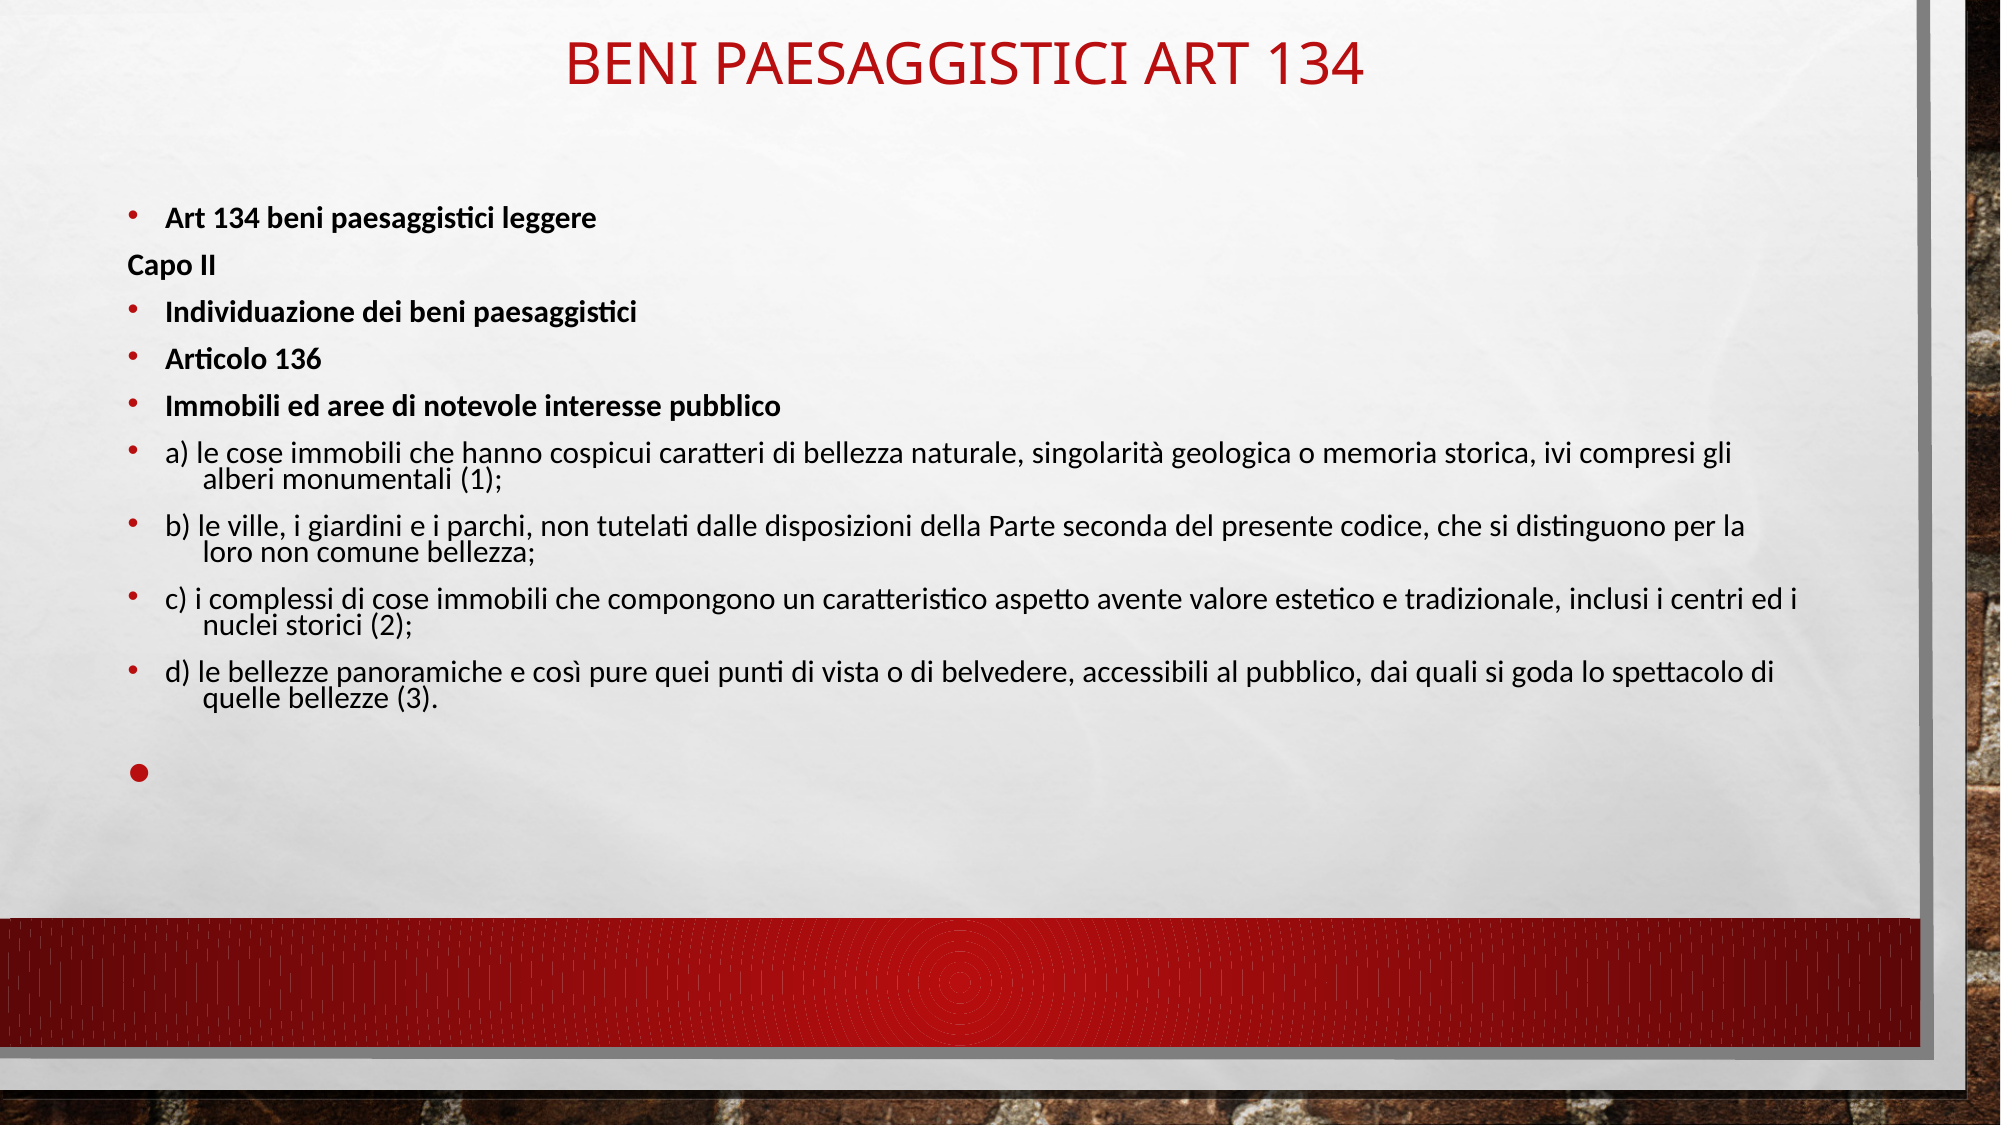

# Beni paesaggistici art 134
Art 134 beni paesaggistici leggere
Capo II
Individuazione dei beni paesaggistici
Articolo 136
Immobili ed aree di notevole interesse pubblico
a) le cose immobili che hanno cospicui caratteri di bellezza naturale, singolarità geologica o memoria storica, ivi compresi gli alberi monumentali (1);
b) le ville, i giardini e i parchi, non tutelati dalle disposizioni della Parte seconda del presente codice, che si distinguono per la loro non comune bellezza;
c) i complessi di cose immobili che compongono un caratteristico aspetto avente valore estetico e tradizionale, inclusi i centri ed i nuclei storici (2);
d) le bellezze panoramiche e così pure quei punti di vista o di belvedere, accessibili al pubblico, dai quali si goda lo spettacolo di quelle bellezze (3).